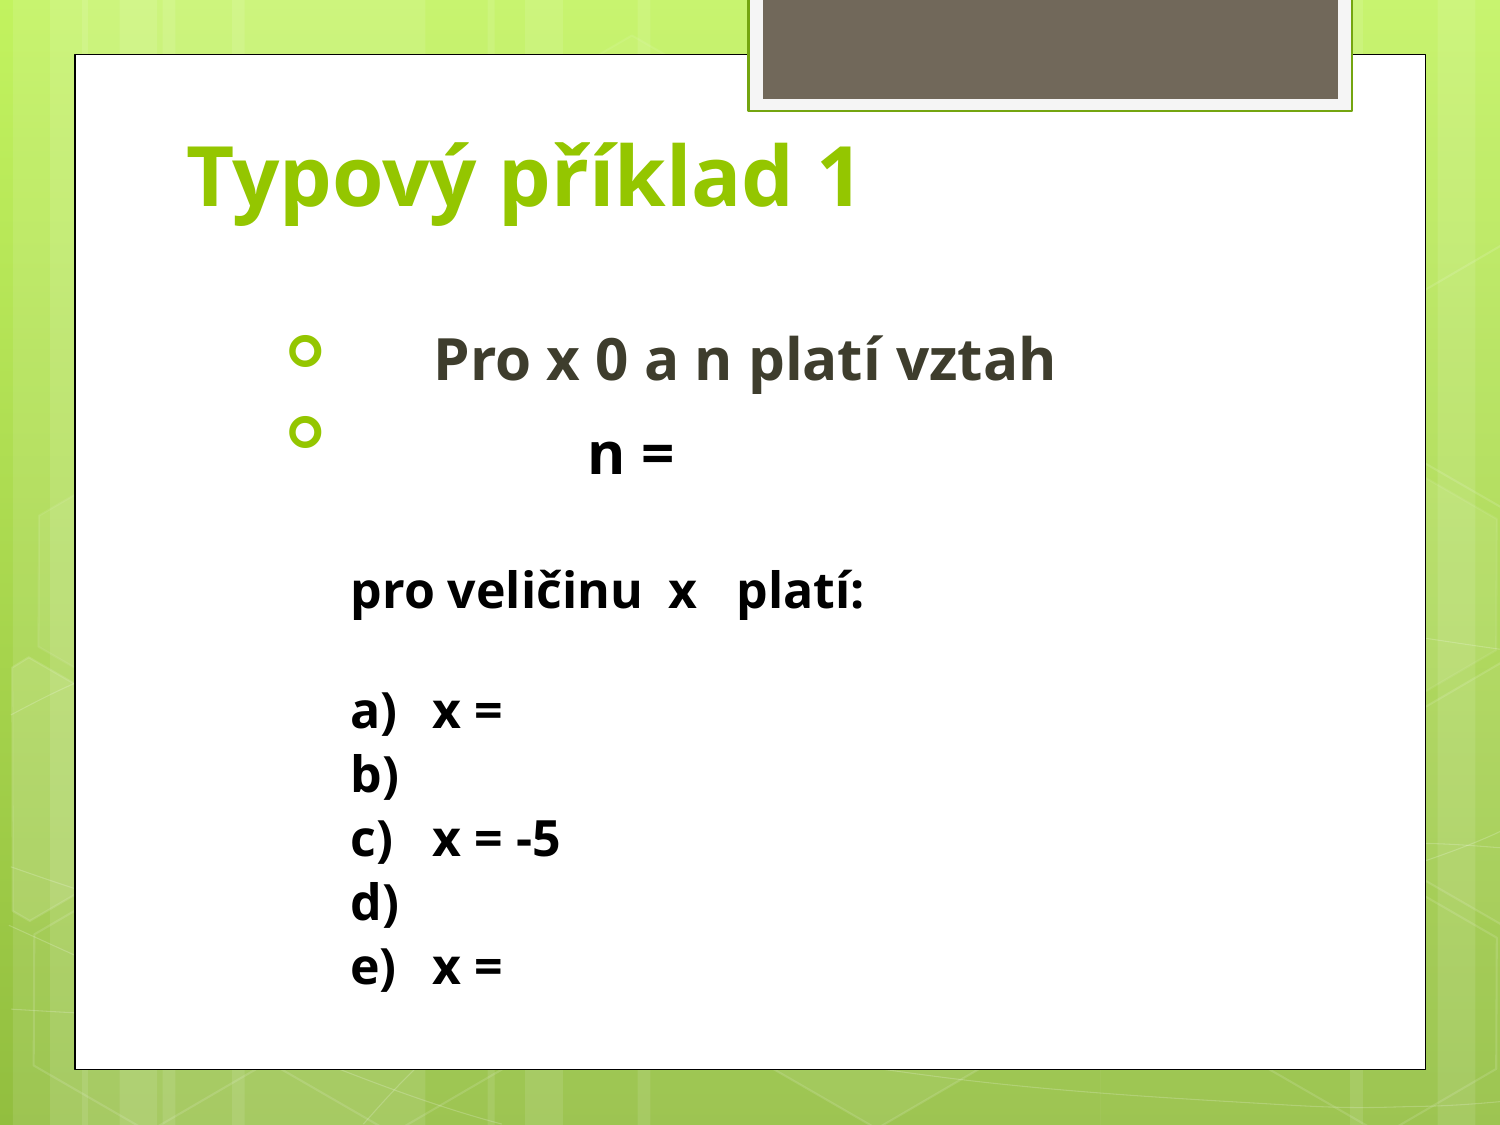

# Typový příklad 1
 Pro x 0 a n platí vztah
n =
pro veličinu x platí:
 x =
 x = -5
 x =